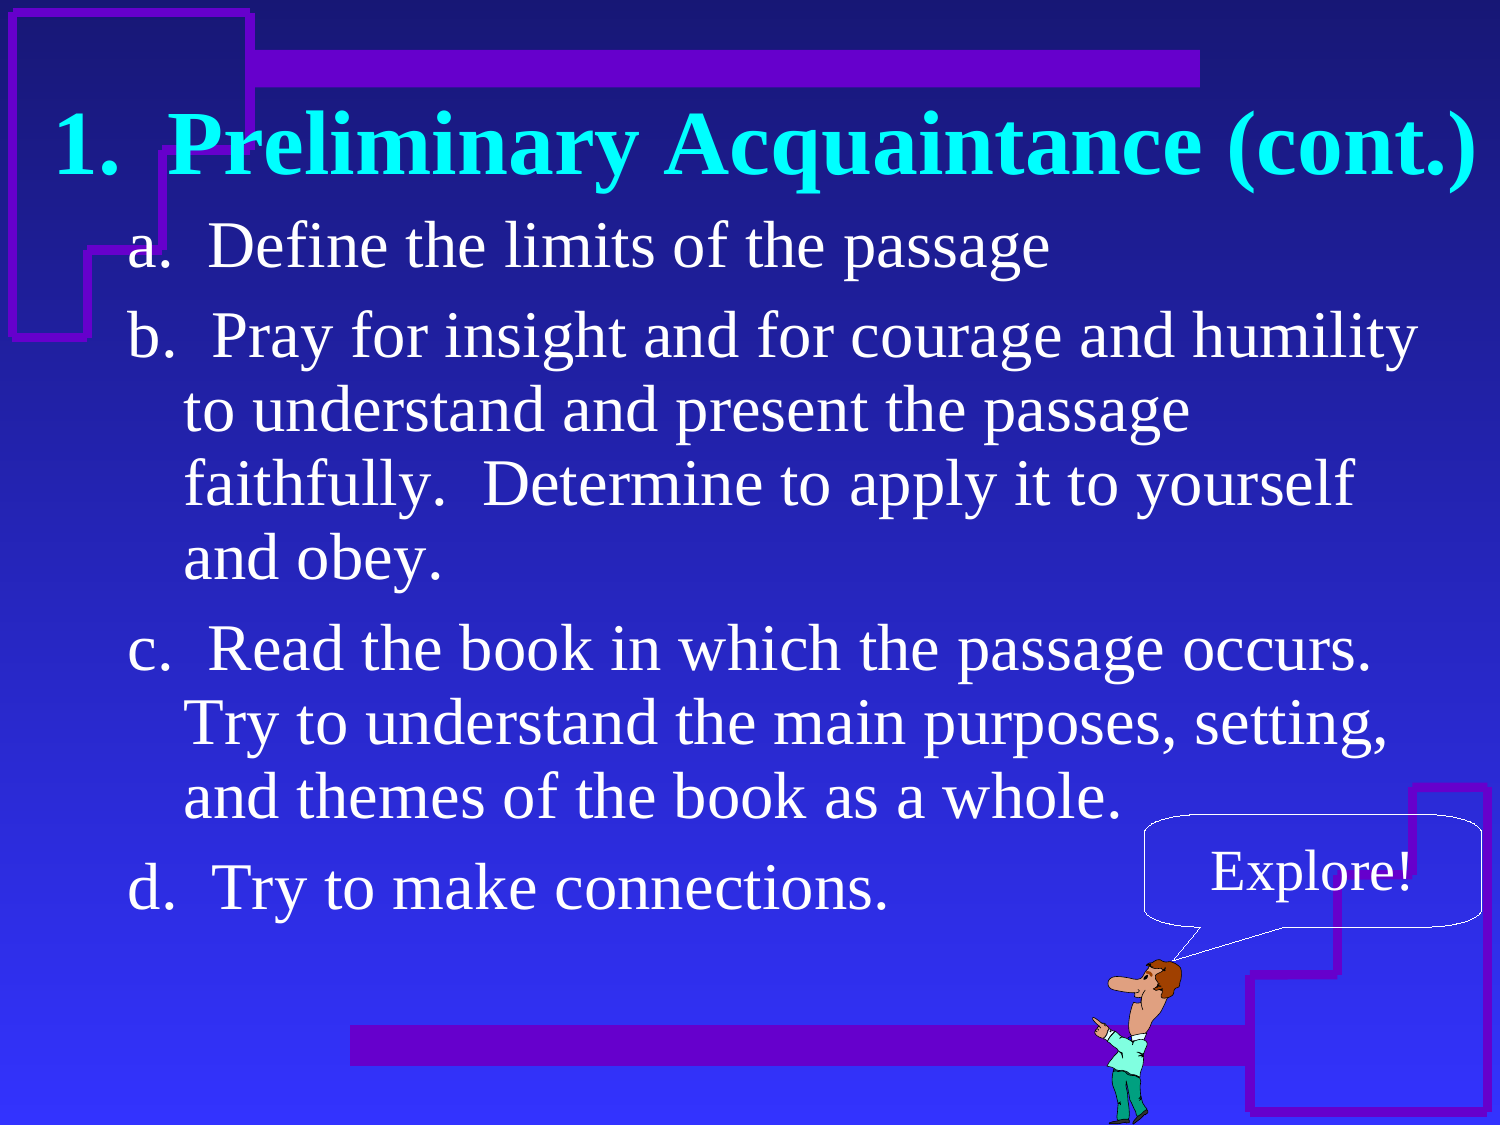

# 1. Preliminary Acquaintance (cont.)
a. Define the limits of the passage
b. Pray for insight and for courage and humility to understand and present the passage faithfully. Determine to apply it to yourself and obey.
c. Read the book in which the passage occurs. Try to understand the main purposes, setting, and themes of the book as a whole.
d. Try to make connections.
Explore!